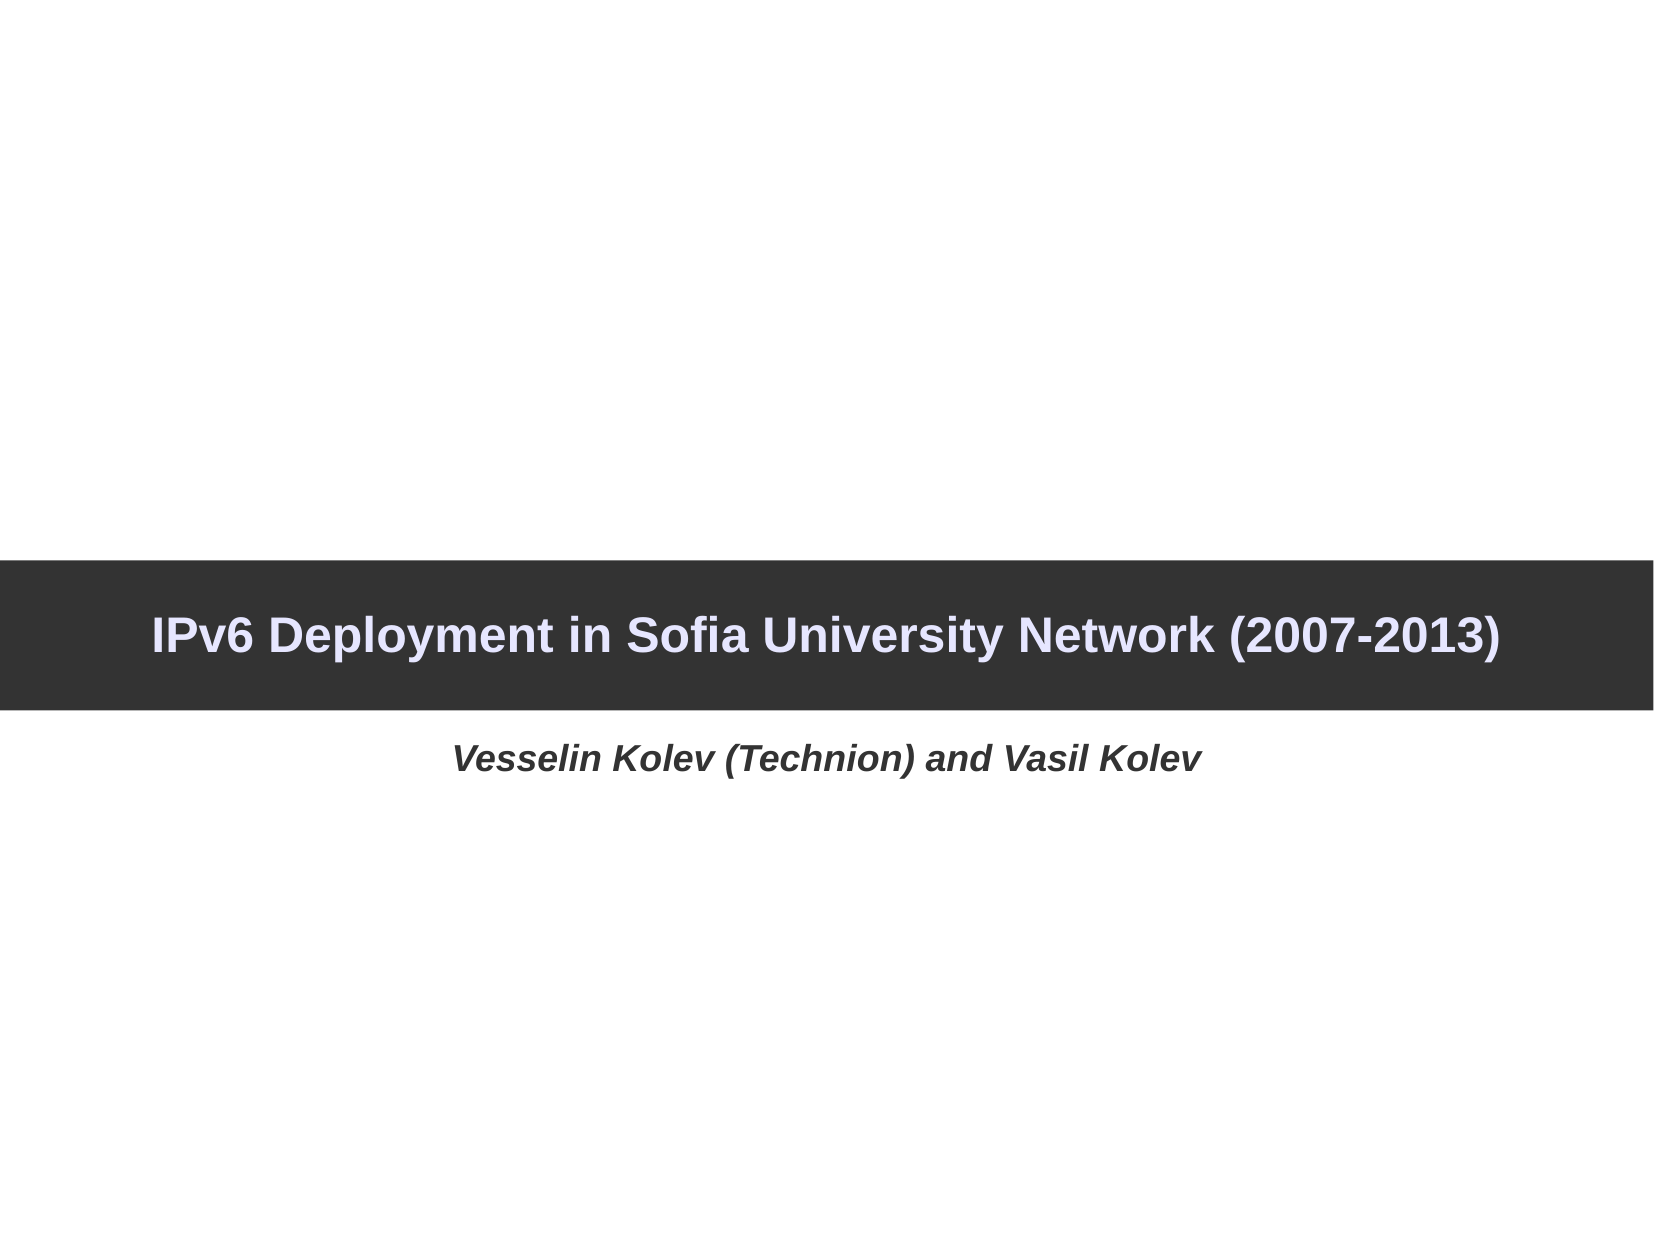

IPv6 Deployment in Sofia University Network (2007-2013)
Vesselin Kolev (Technion) and Vasil Kolev